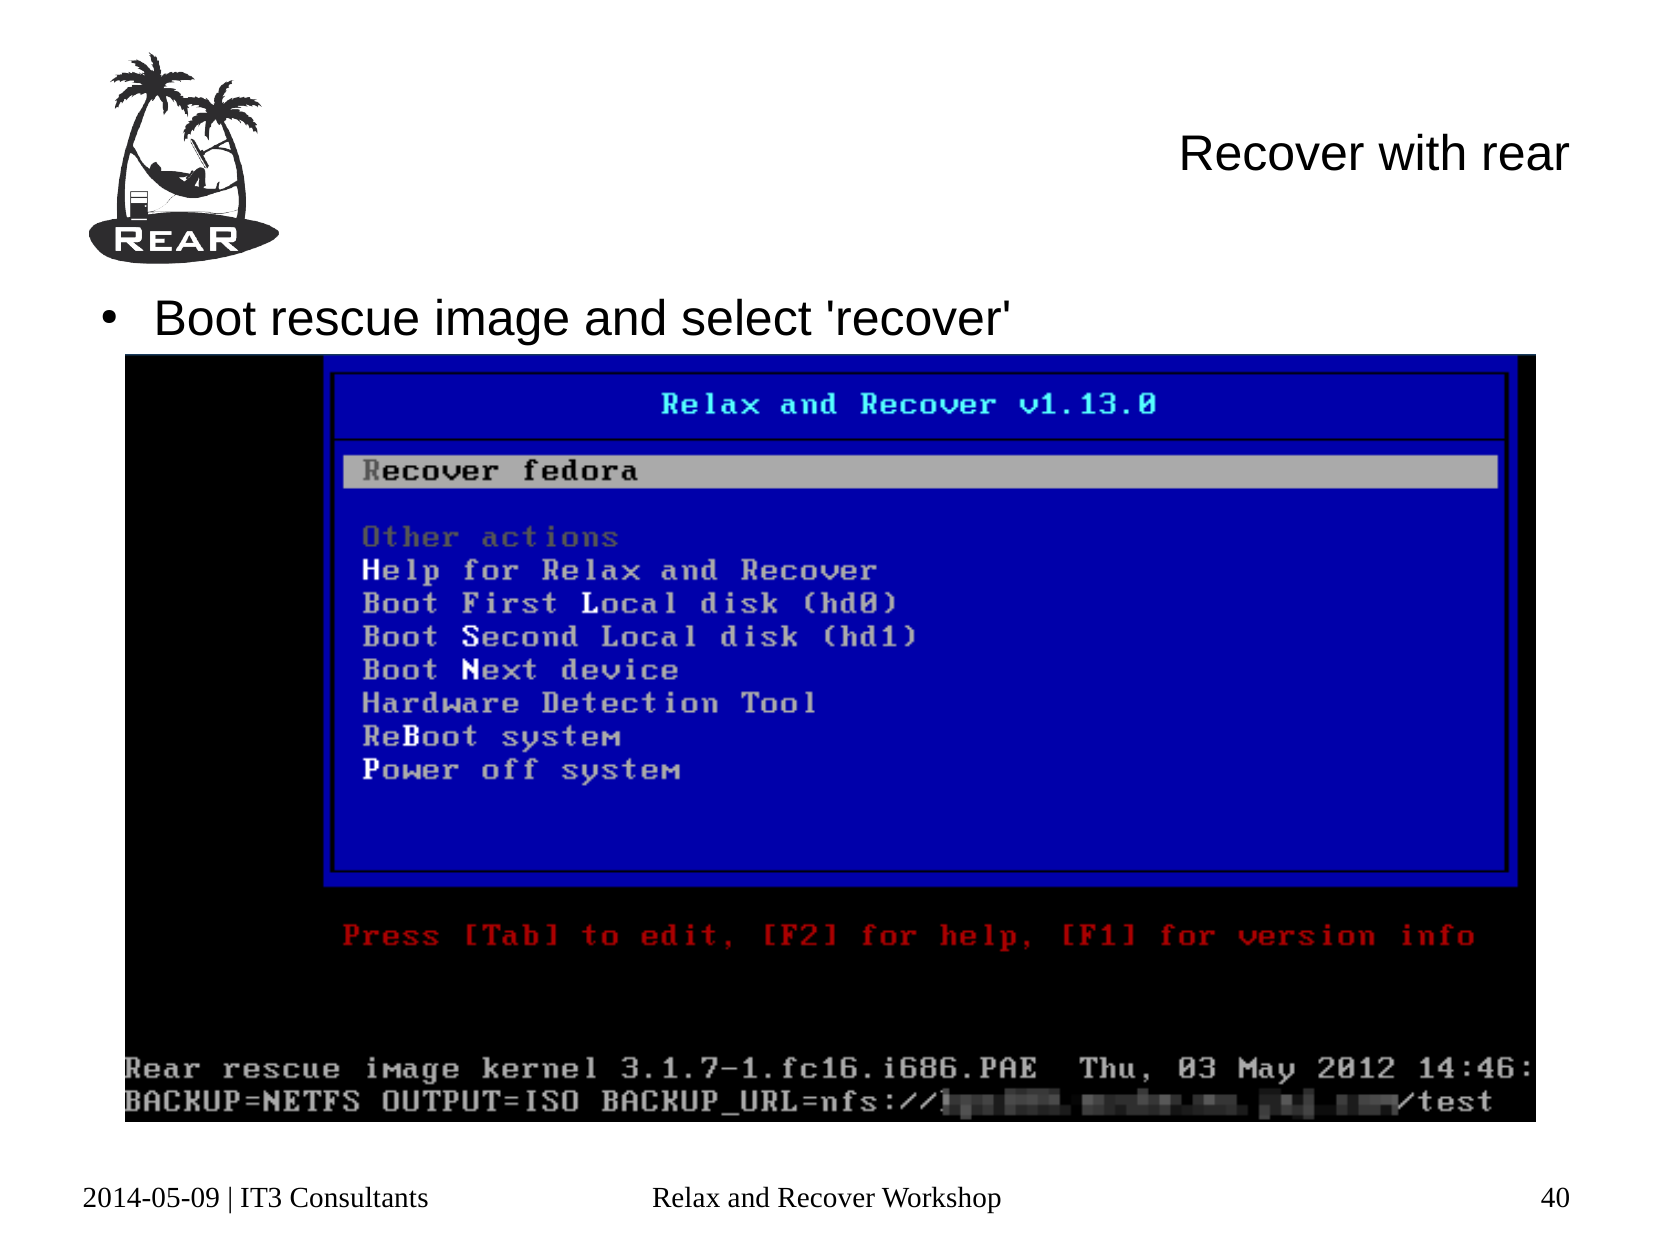

# Recover with rear
Boot rescue image and select 'recover'
2014-05-09 | IT3 Consultants
Relax and Recover Workshop
40